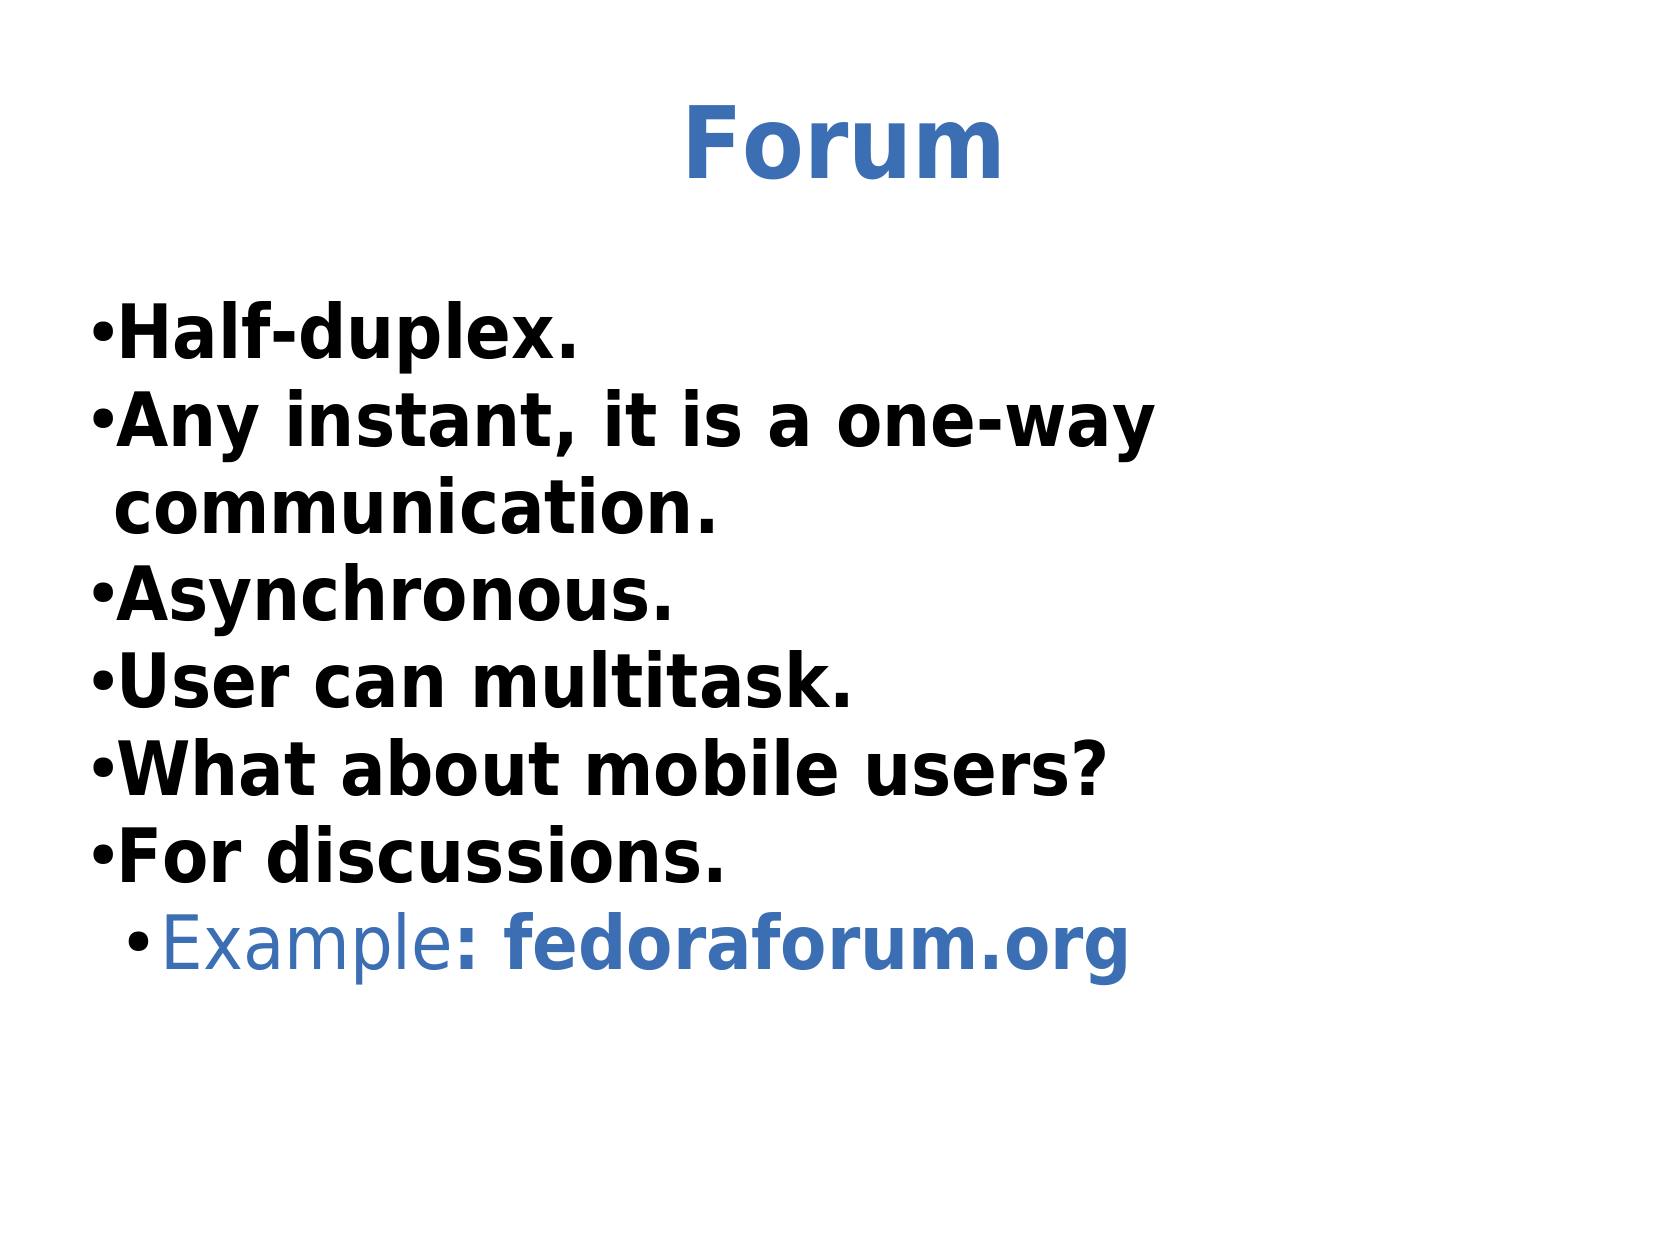

Forum
Half-duplex.
Any instant, it is a one-way
 communication.
Asynchronous.
User can multitask.
What about mobile users?
For discussions.
Example: fedoraforum.org